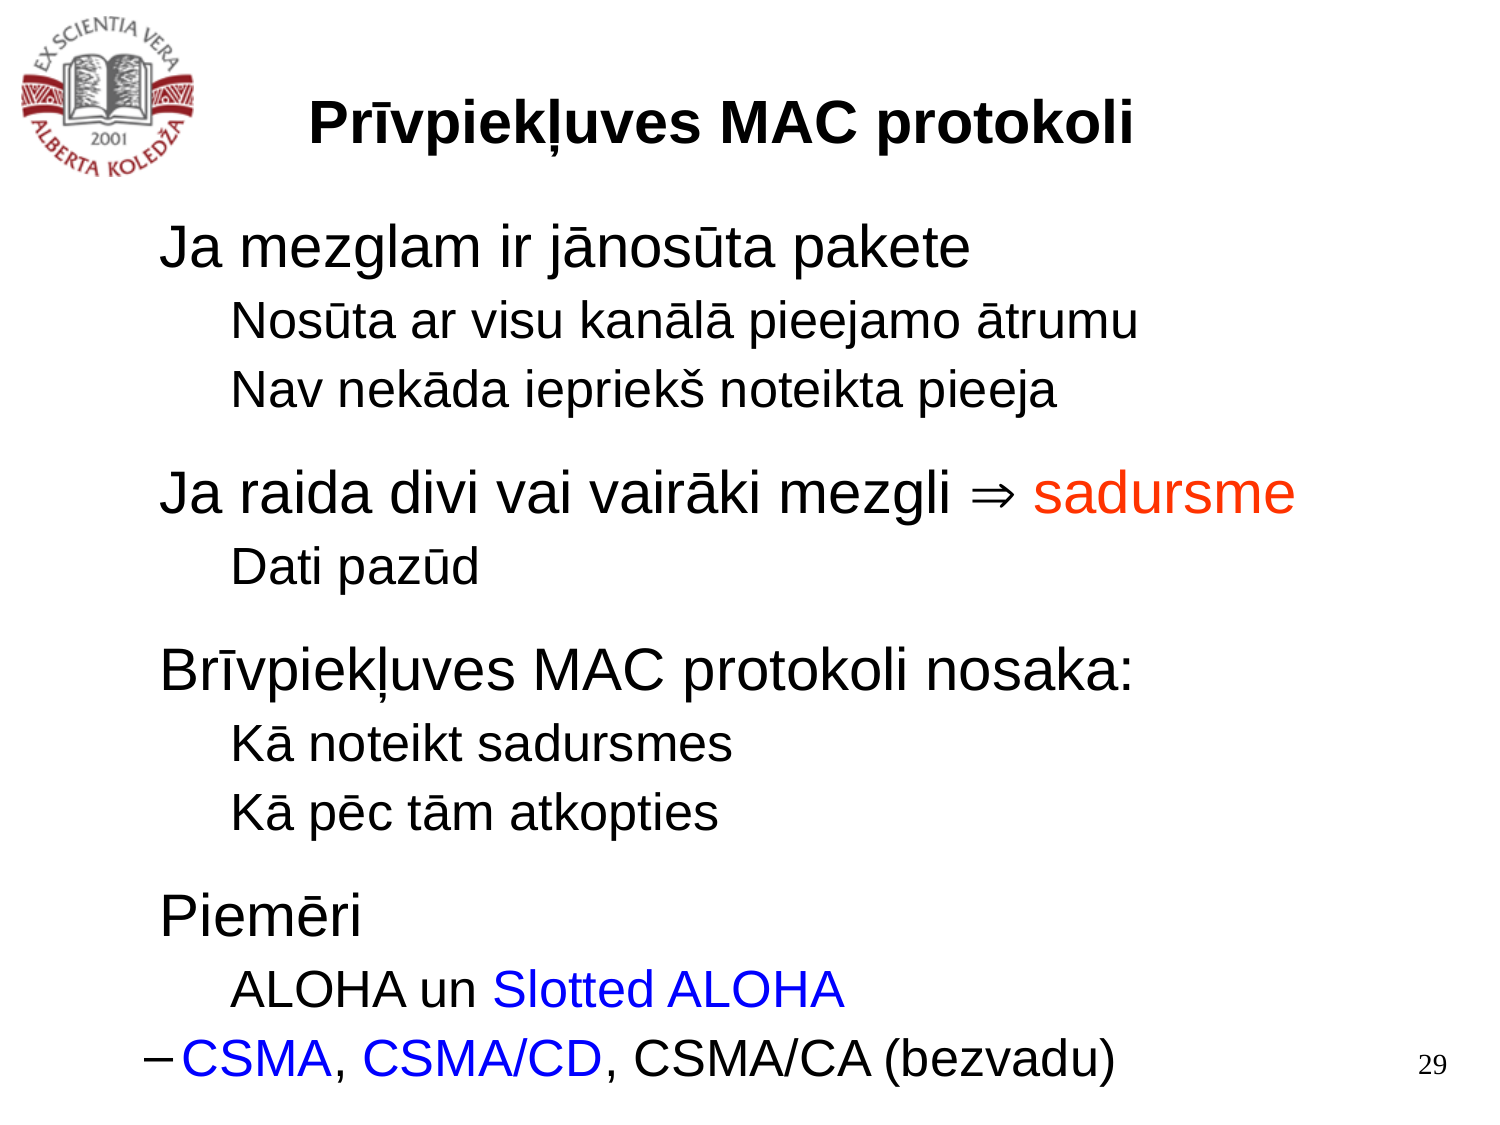

# Prīvpiekļuves MAC protokoli
Ja mezglam ir jānosūta pakete
Nosūta ar visu kanālā pieejamo ātrumu
Nav nekāda iepriekš noteikta pieeja
Ja raida divi vai vairāki mezgli  sadursme
Dati pazūd
Brīvpiekļuves MAC protokoli nosaka:
Kā noteikt sadursmes
Kā pēc tām atkopties
Piemēri
ALOHA un Slotted ALOHA
CSMA, CSMA/CD, CSMA/CA (bezvadu)